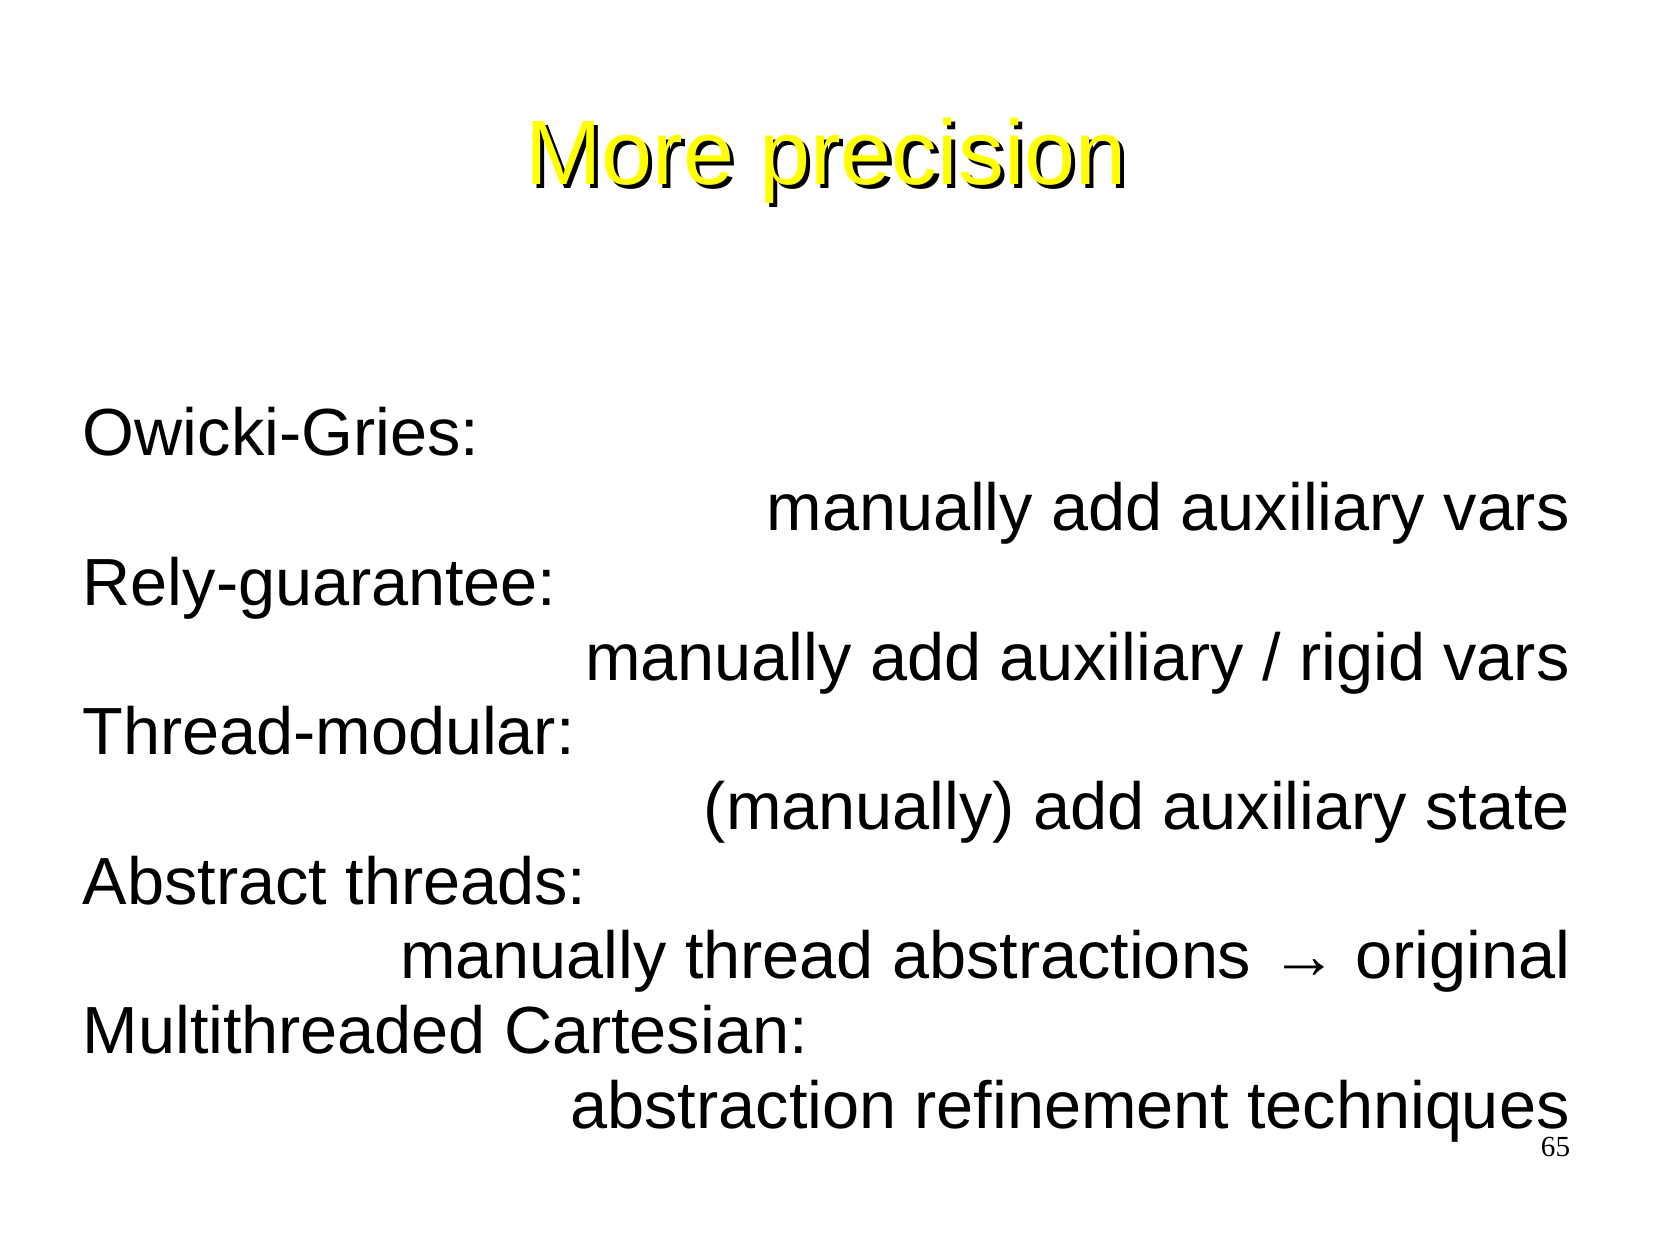

# More precision
Owicki-Gries:
manually add auxiliary vars
Rely-guarantee:
manually add auxiliary / rigid vars
Thread-modular:
(manually) add auxiliary state
Abstract threads:
manually thread abstractions → original
Multithreaded Cartesian:
abstraction refinement techniques
65